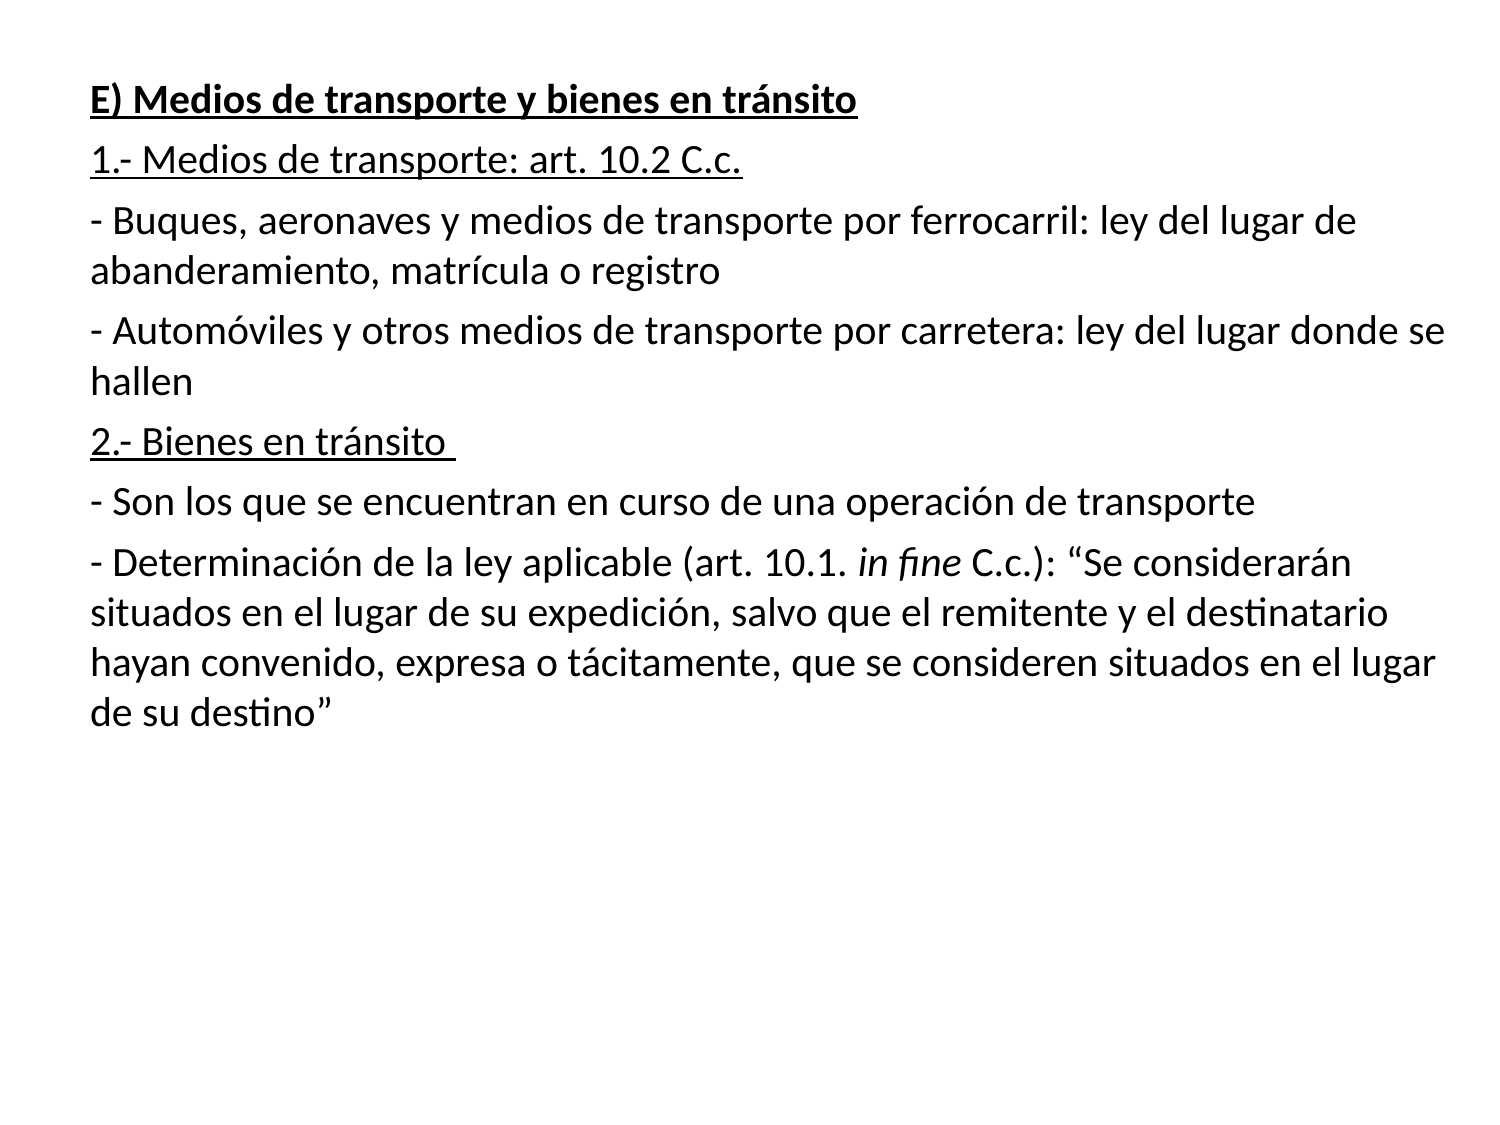

# E) Medios de transporte y bienes en tránsito
1.- Medios de transporte: art. 10.2 C.c.
- Buques, aeronaves y medios de transporte por ferrocarril: ley del lugar de abanderamiento, matrícula o registro
- Automóviles y otros medios de transporte por carretera: ley del lugar donde se hallen
2.- Bienes en tránsito
- Son los que se encuentran en curso de una operación de transporte
- Determinación de la ley aplicable (art. 10.1. in fine C.c.): “Se considerarán situados en el lugar de su expedición, salvo que el remitente y el destinatario hayan convenido, expresa o tácitamente, que se consideren situados en el lugar de su destino”